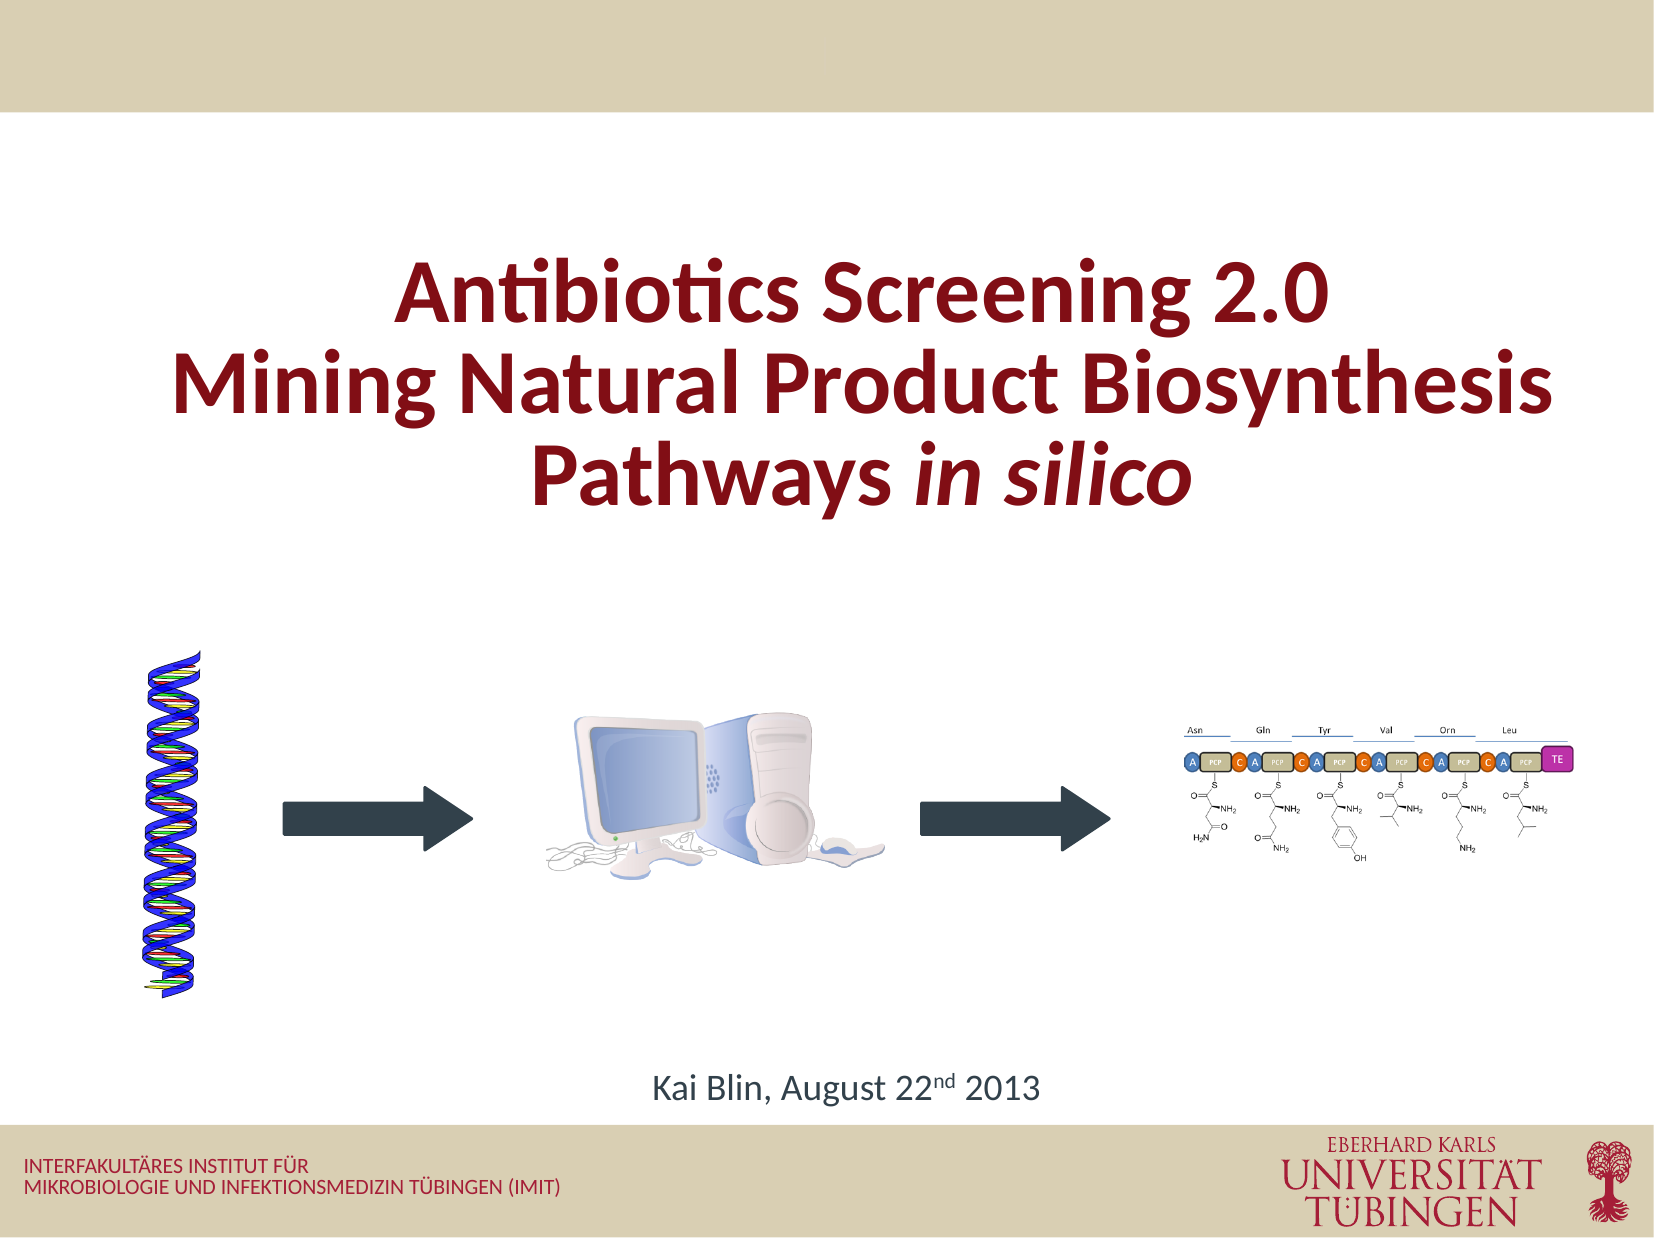

# Antibiotics Screening 2.0 Mining Natural Product Biosynthesis Pathways in silico
Kai Blin, August 22nd 2013